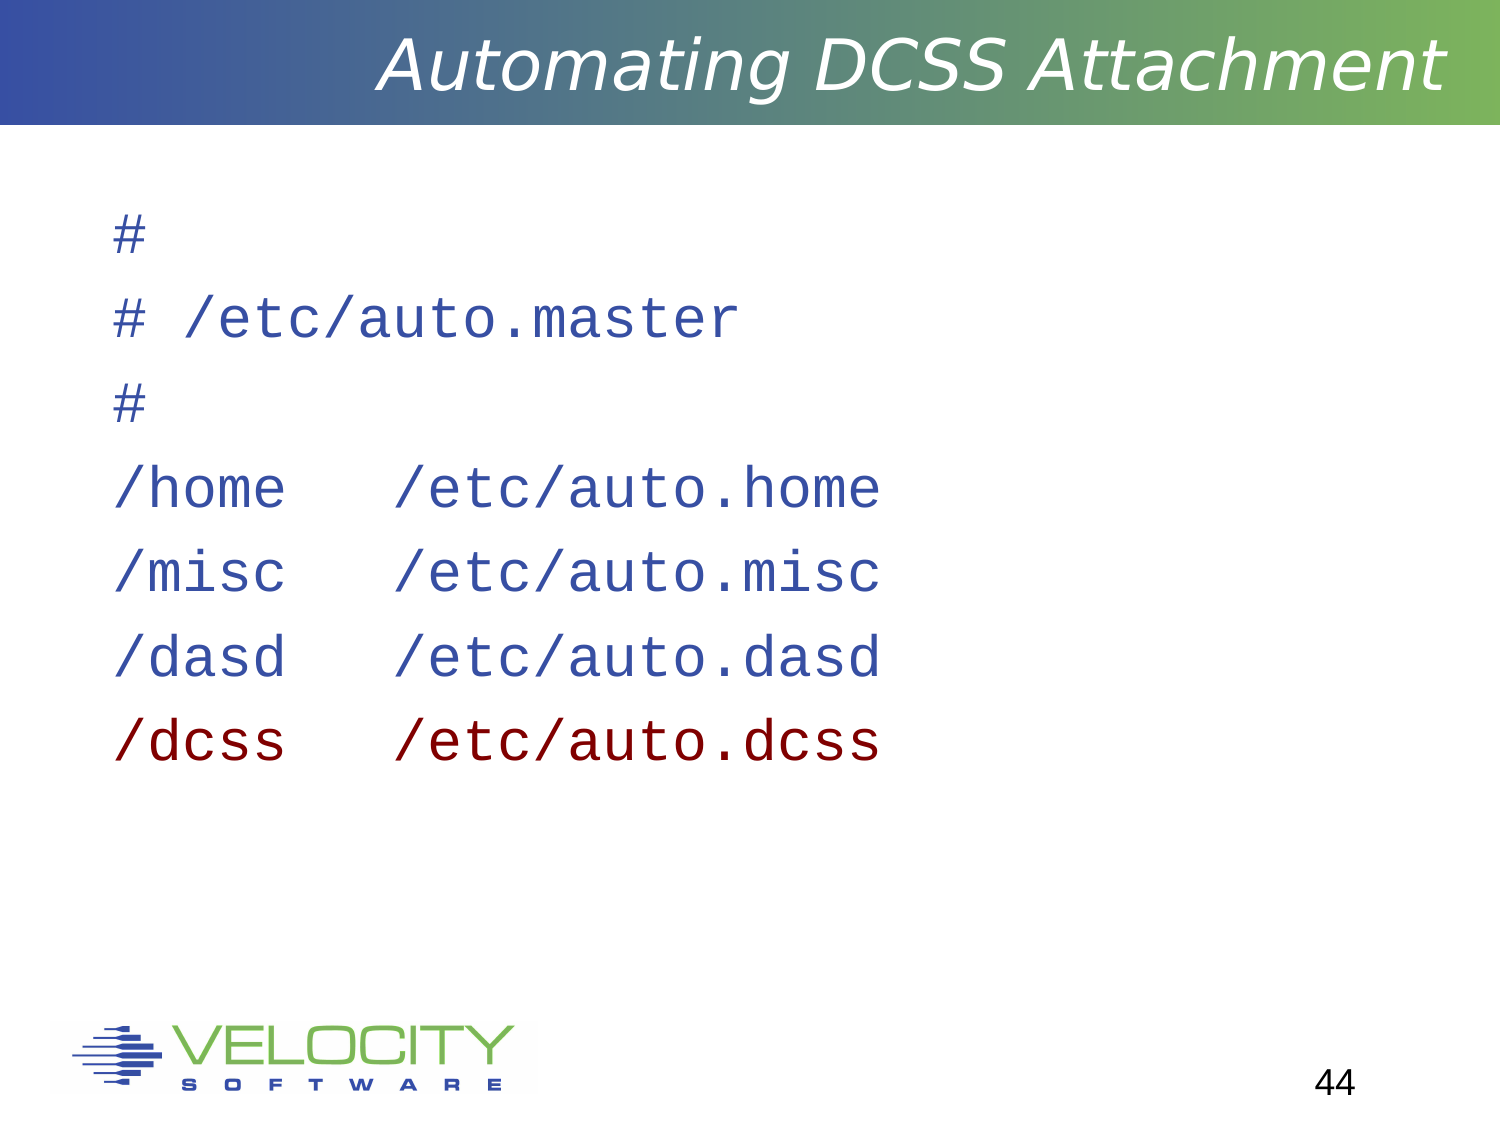

# Automating DCSS Attachment
#
# /etc/auto.master
#
/home /etc/auto.home
/misc /etc/auto.misc
/dasd /etc/auto.dasd
/dcss /etc/auto.dcss
44